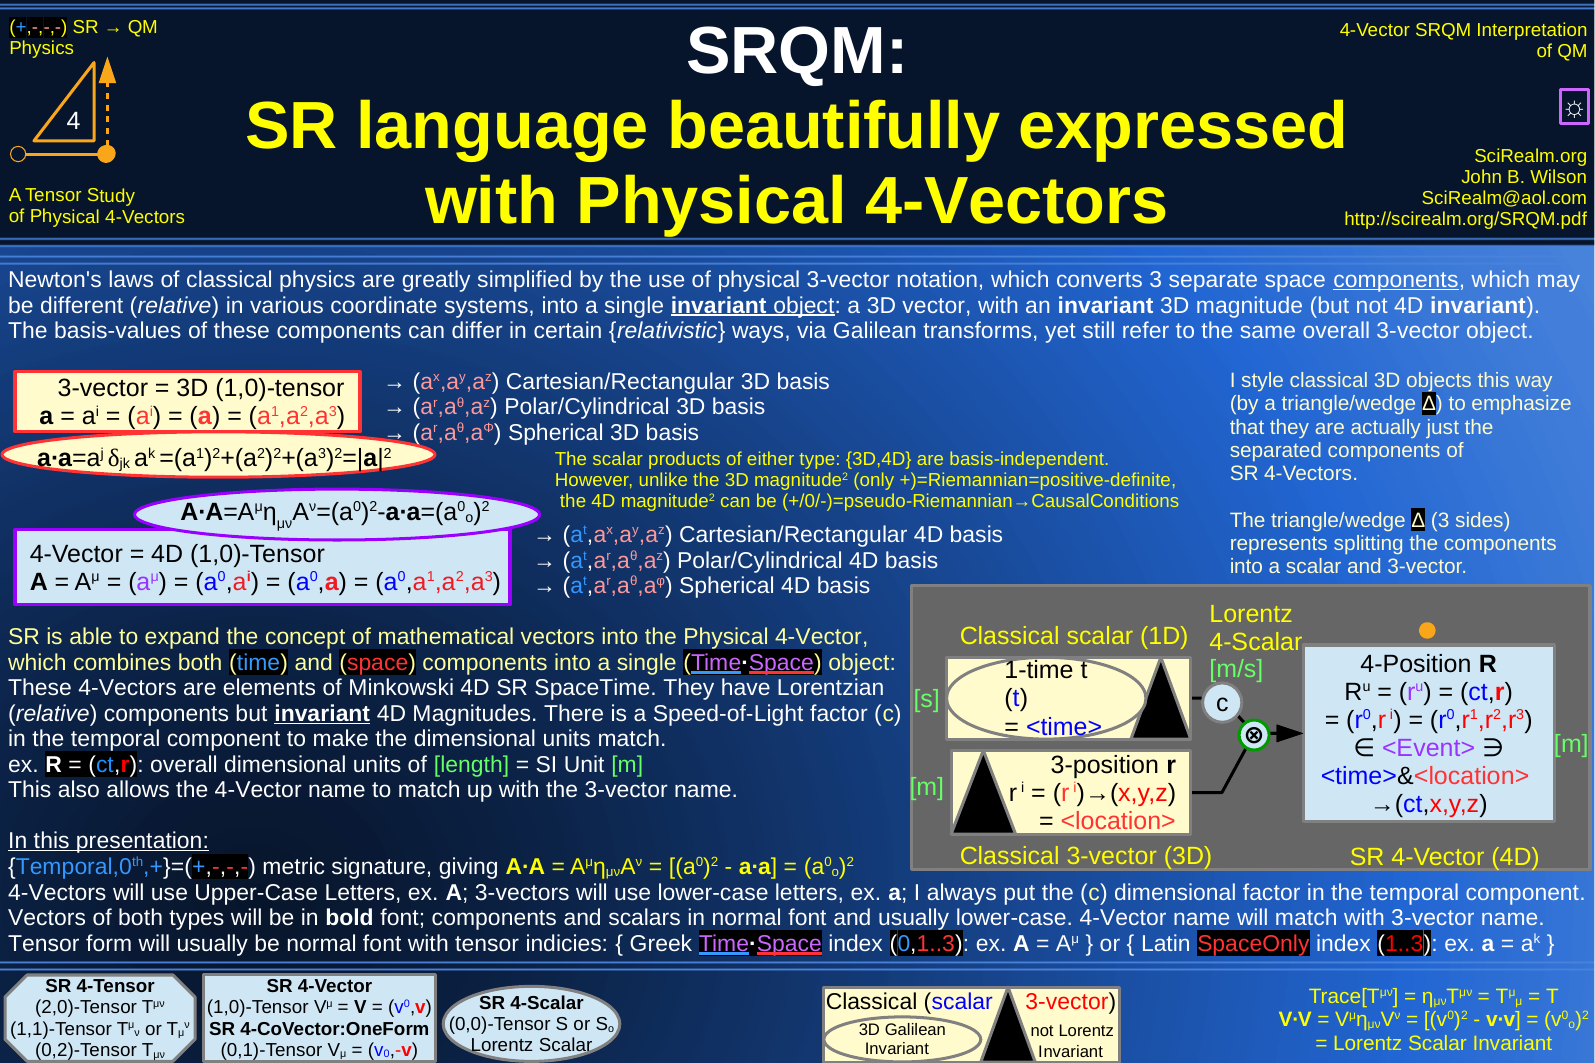

(+,-,-,-) SR → QM
Physics
A Tensor Study
of Physical 4-Vectors
4-Vector SRQM Interpretation
of QM
SciRealm.org
John B. Wilson
SciRealm@aol.com
http://scirealm.org/SRQM.pdf
SRQM:
SR language beautifully expressed
with Physical 4-Vectors
4
☼
# Newton's laws of classical physics are greatly simplified by the use of physical 3-vector notation, which converts 3 separate space components, which may be different (relative) in various coordinate systems, into a single invariant object: a 3D vector, with an invariant 3D magnitude (but not 4D invariant). The basis-values of these components can differ in certain {relativistic} ways, via Galilean transforms, yet still refer to the same overall 3-vector object. → (ax,ay,az) Cartesian/Rectangular 3D basis → (ar,aθ,az) Polar/Cylindrical 3D basis → (ar,aθ,aΦ) Spherical 3D basis → (at,ax,ay,az) Cartesian/Rectangular 4D basis → (at,ar,aθ,az) Polar/Cylindrical 4D basis → (at,ar,aθ,aφ) Spherical 4D basis SR is able to expand the concept of mathematical vectors into the Physical 4-Vector, which combines both (time) and (space) components into a single (Time·Space) object: These 4-Vectors are elements of Minkowski 4D SR SpaceTime. They have Lorentzian (relative) components but invariant 4D Magnitudes. There is a Speed-of-Light factor (c) in the temporal component to make the dimensional units match. ex. R = (ct,r): overall dimensional units of [length] = SI Unit [m] This also allows the 4-Vector name to match up with the 3-vector name. In this presentation: {Temporal,0th,+}=(+,-,-,-) metric signature, giving A∙A = AμημνAν = [(a0)2 - a∙a] = (a0o)2 4-Vectors will use Upper-Case Letters, ex. A; 3-vectors will use lower-case letters, ex. a; I always put the (c) dimensional factor in the temporal component. Vectors of both types will be in bold font; components and scalars in normal font and usually lower-case. 4-Vector name will match with 3-vector name. Tensor form will usually be normal font with tensor indicies: { Greek Time·Space index (0,1..3): ex. A = Aμ } or { Latin SpaceOnly index (1..3): ex. a = ak }
I style classical 3D objects this way (by a triangle/wedge Δ) to emphasize that they are actually just the separated components of
SR 4-Vectors.
The triangle/wedge Δ (3 sides) represents splitting the components into a scalar and 3-vector.
3-vector = 3D (1,0)-tensor
a = ai = (ai) = (a) = (a1,a2,a3)
a∙a=aj δjk ak =(a1)2+(a2)2+(a3)2=|a|2
The scalar products of either type: {3D,4D} are basis-independent.
However, unlike the 3D magnitude2 (only +)=Riemannian=positive-definite,
 the 4D magnitude2 can be (+/0/-)=pseudo-Riemannian→CausalConditions
A∙A=AμημνAν=(a0)2-a∙a=(a0o)2
4-Vector = 4D (1,0)-Tensor
A = Aμ = (aμ) = (a0,ai) = (a0,a) = (a0,a1,a2,a3)
Lorentz
4-Scalar
[m/s]
Classical scalar (1D)
4-Position R
Ru = (ru) = (ct,r)
= (r0,r i) = (r0,r1,r2,r3)
∈ <Event> ∋
<time>&<location>
→(ct,x,y,z)
 1-time t
 (t)
 = <time>
[s]
c
⊗
[m]
3-position r
r i = (r i)→(x,y,z)
= <location>
[m]
Classical 3-vector (3D)
SR 4-Vector (4D)
SR 4-Tensor
(2,0)-Tensor Tμν
(1,1)-Tensor Tμν or Tμν
(0,2)-Tensor Tμν
SR 4-Vector
(1,0)-Tensor Vμ = V = (v0,v)
SR 4-CoVector:OneForm
(0,1)-Tensor Vμ = (v0,-v)
Trace[Tμν] = ημνTμν = Tμμ = T
V∙V = VμημνVν = [(v0)2 - v∙v] = (v0o)2
= Lorentz Scalar Invariant
SR 4-Scalar
(0,0)-Tensor S or So
Lorentz Scalar
Classical (scalar ; 3-vector)
 not Lorentz
 Invariant
3D Galilean
Invariant